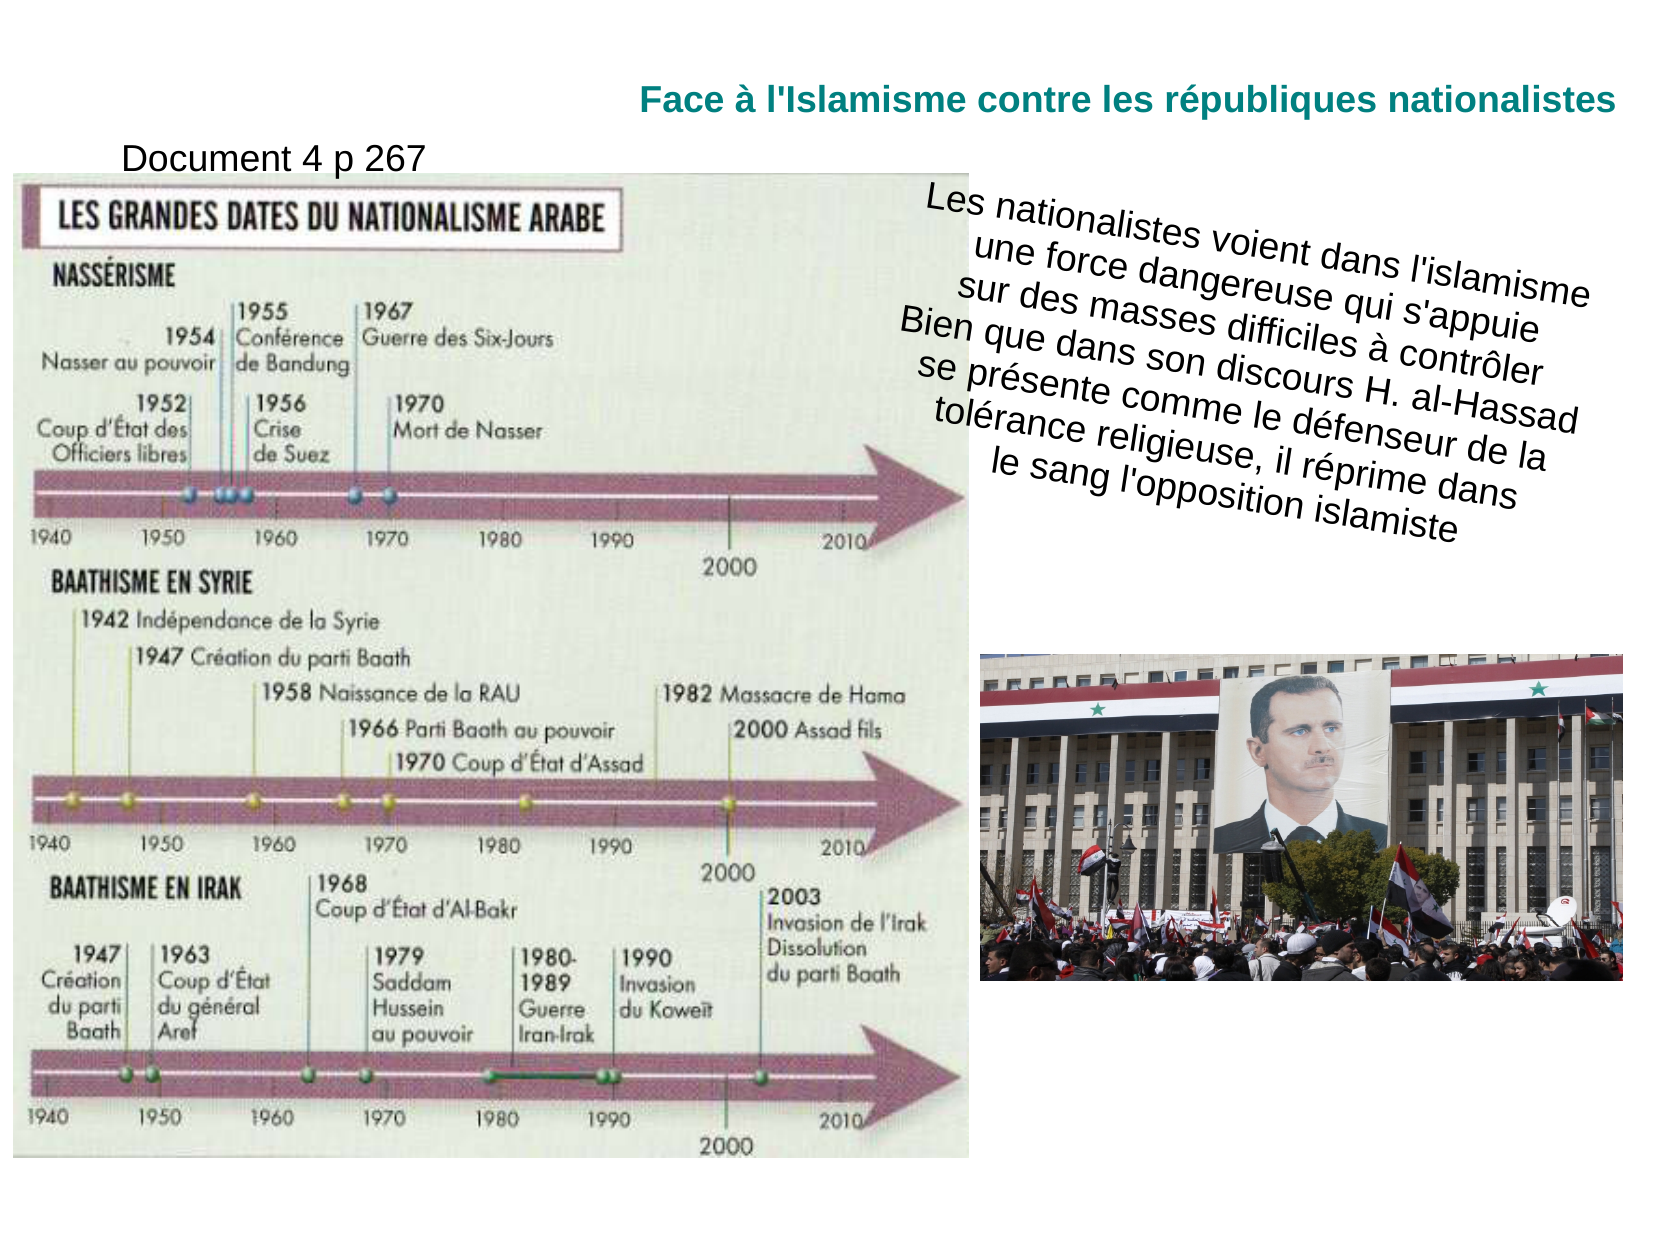

Face à l'Islamisme contre les républiques nationalistes
Document 4 p 267
Les nationalistes voient dans l'islamisme
une force dangereuse qui s'appuie
sur des masses difficiles à contrôler
Bien que dans son discours H. al-Hassad
se présente comme le défenseur de la
tolérance religieuse, il réprime dans
le sang l'opposition islamiste